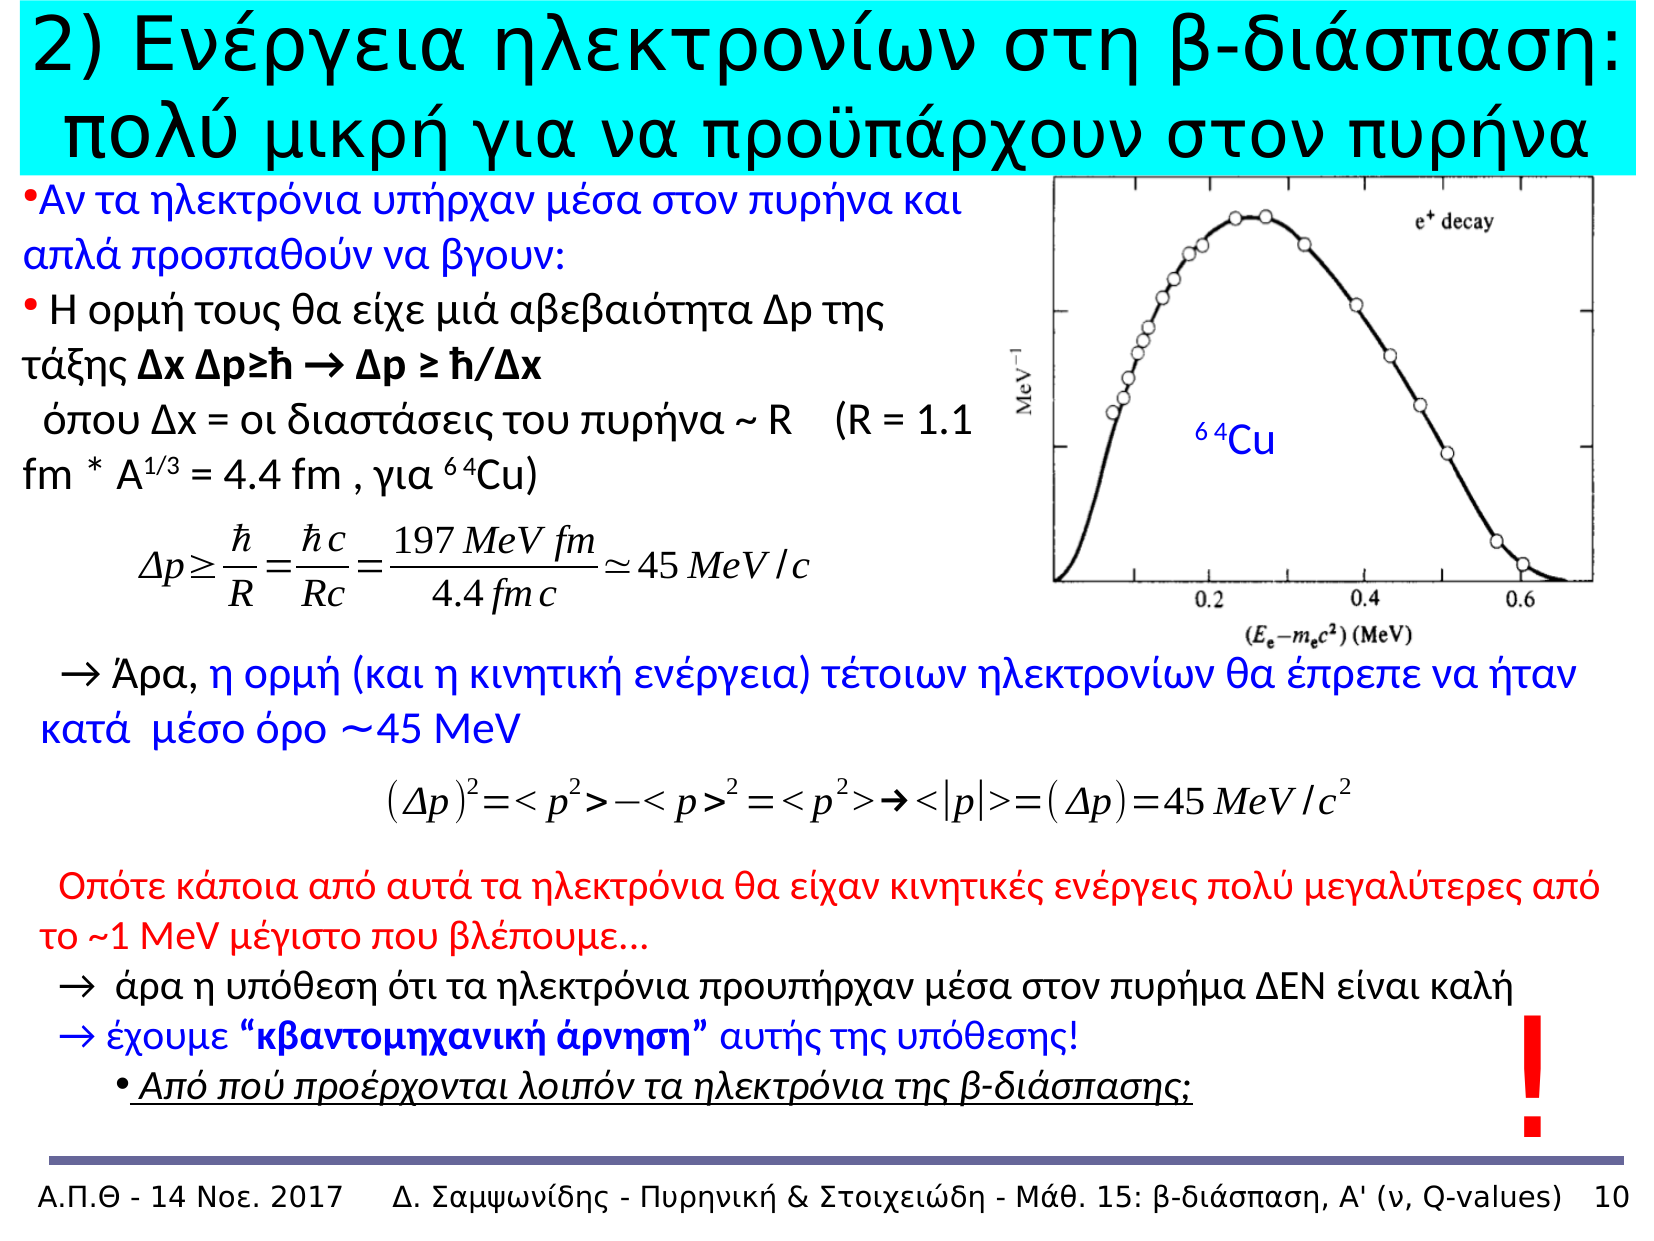

# 2) Ενέργεια ηλεκτρονίων στη β-διάσπαση: πολύ μικρή για να προϋπάρχουν στον πυρήνα
Αν τα ηλεκτρόνια υπήρχαν μέσα στον πυρήνα και απλά προσπαθούν να βγουν:
 Η ορμή τους θα είχε μιά αβεβαιότητα Δp της τάξης Δx Δp≥ħ → Δp ≥ ħ/Δx
όπου Δx = οι διαστάσεις του πυρήνα ~ R (R = 1.1 fm * Α1/3 = 4.4 fm , για 6 4Cu)
6 4Cu
→ Άρα, η ορμή (και η κινητική ενέργεια) τέτοιων ηλεκτρονίων θα έπρεπε να ήταν κατά μέσο όρο ~45 MeV
Οπότε κάποια από αυτά τα ηλεκτρόνια θα είχαν κινητικές ενέργεις πολύ μεγαλύτερες από το ~1 MeV μέγιστο που βλέπουμε...
→ άρα η υπόθεση ότι τα ηλεκτρόνια προυπήρχαν μέσα στον πυρήμα ΔΕΝ είναι καλή
→ έχουμε “κβαντομηχανική άρνηση” αυτής της υπόθεσης!
 Από πού προέρχονται λοιπόν τα ηλεκτρόνια της β-διάσπασης;
!
Α.Π.Θ - 14 Νοε. 2017
Δ. Σαμψωνίδης - Πυρηνική & Στοιχειώδη - Μάθ. 15: β-διάσπαση, A' (ν, Q-values)
10